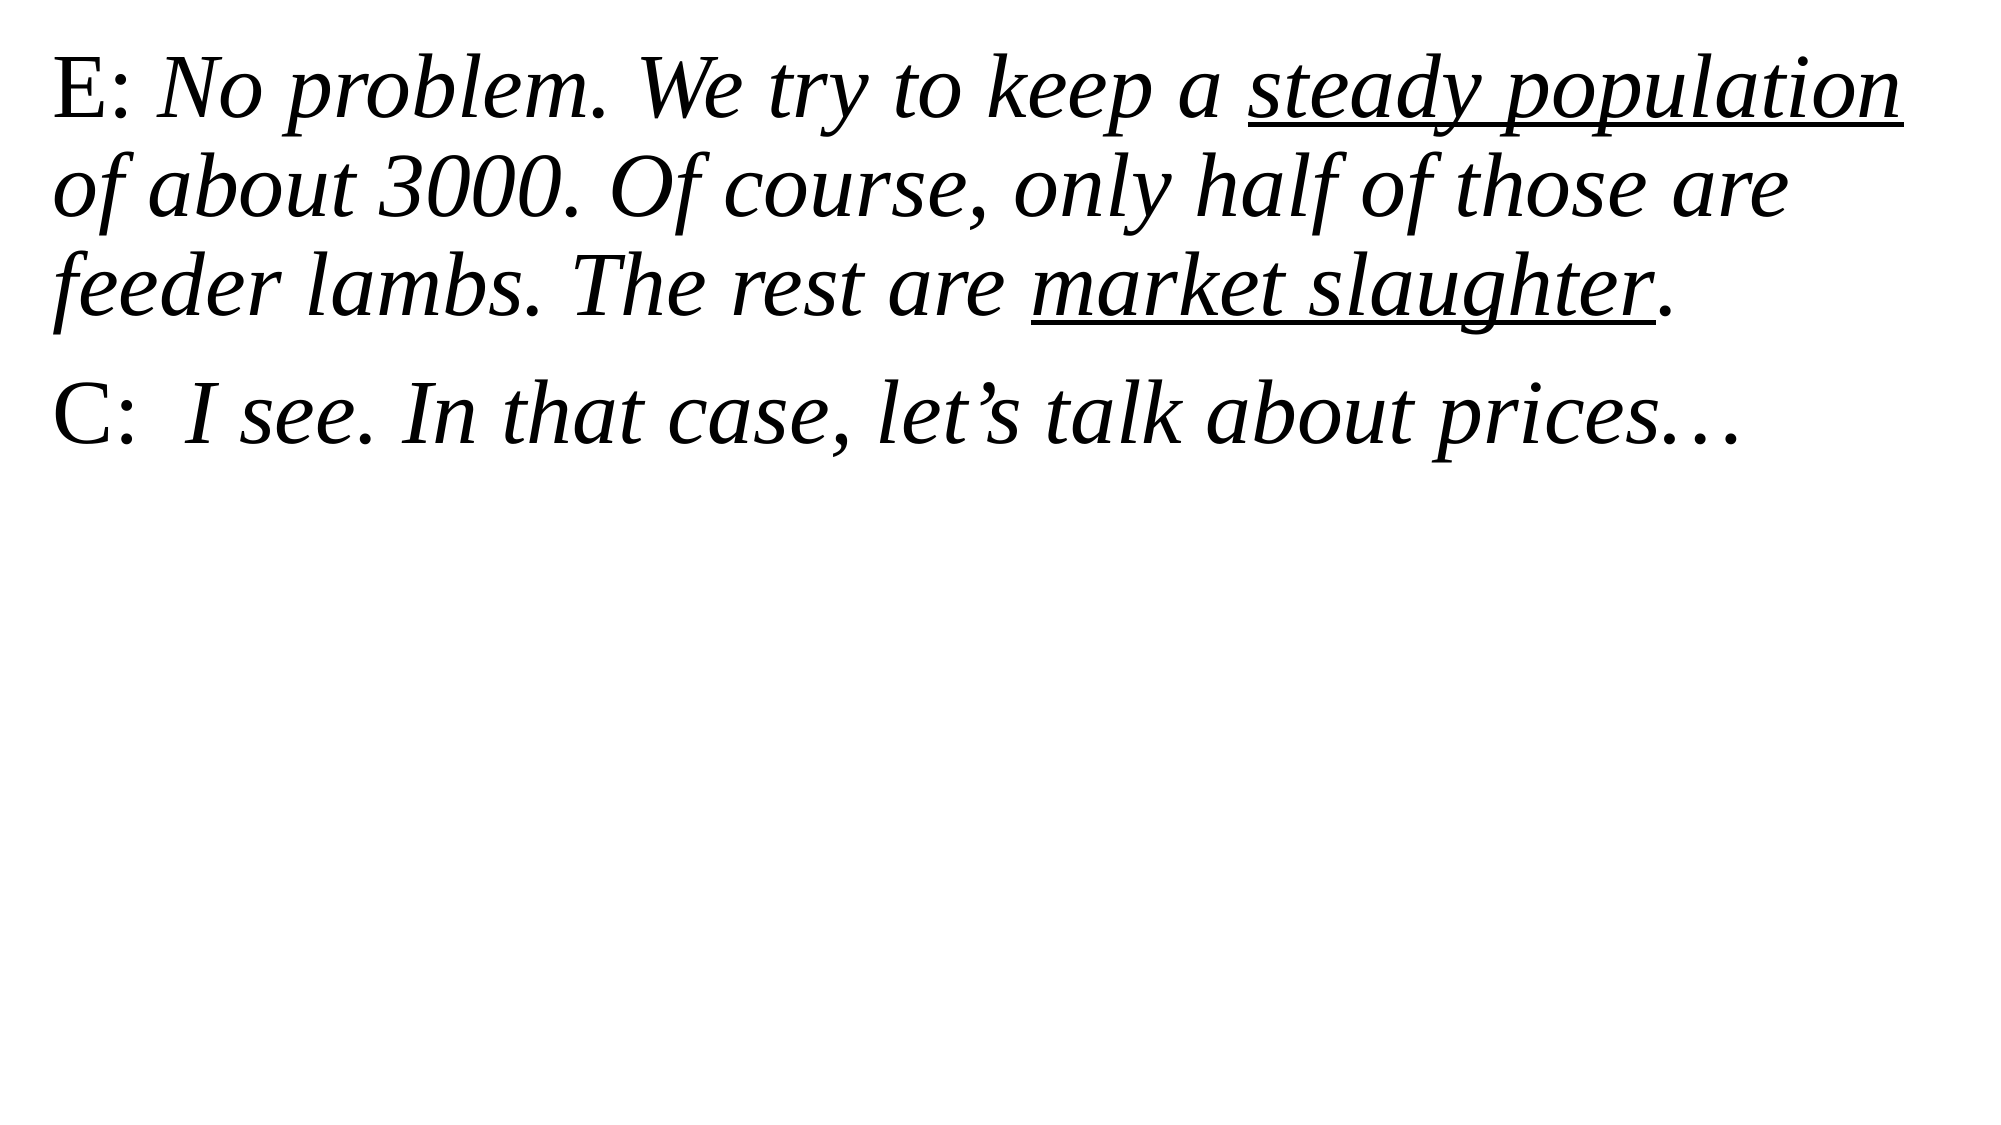

# E: No problem. We try to keep a steady population of about 3000. Of course, only half of those are feeder lambs. The rest are market slaughter.
C: I see. In that case, let’s talk about prices…